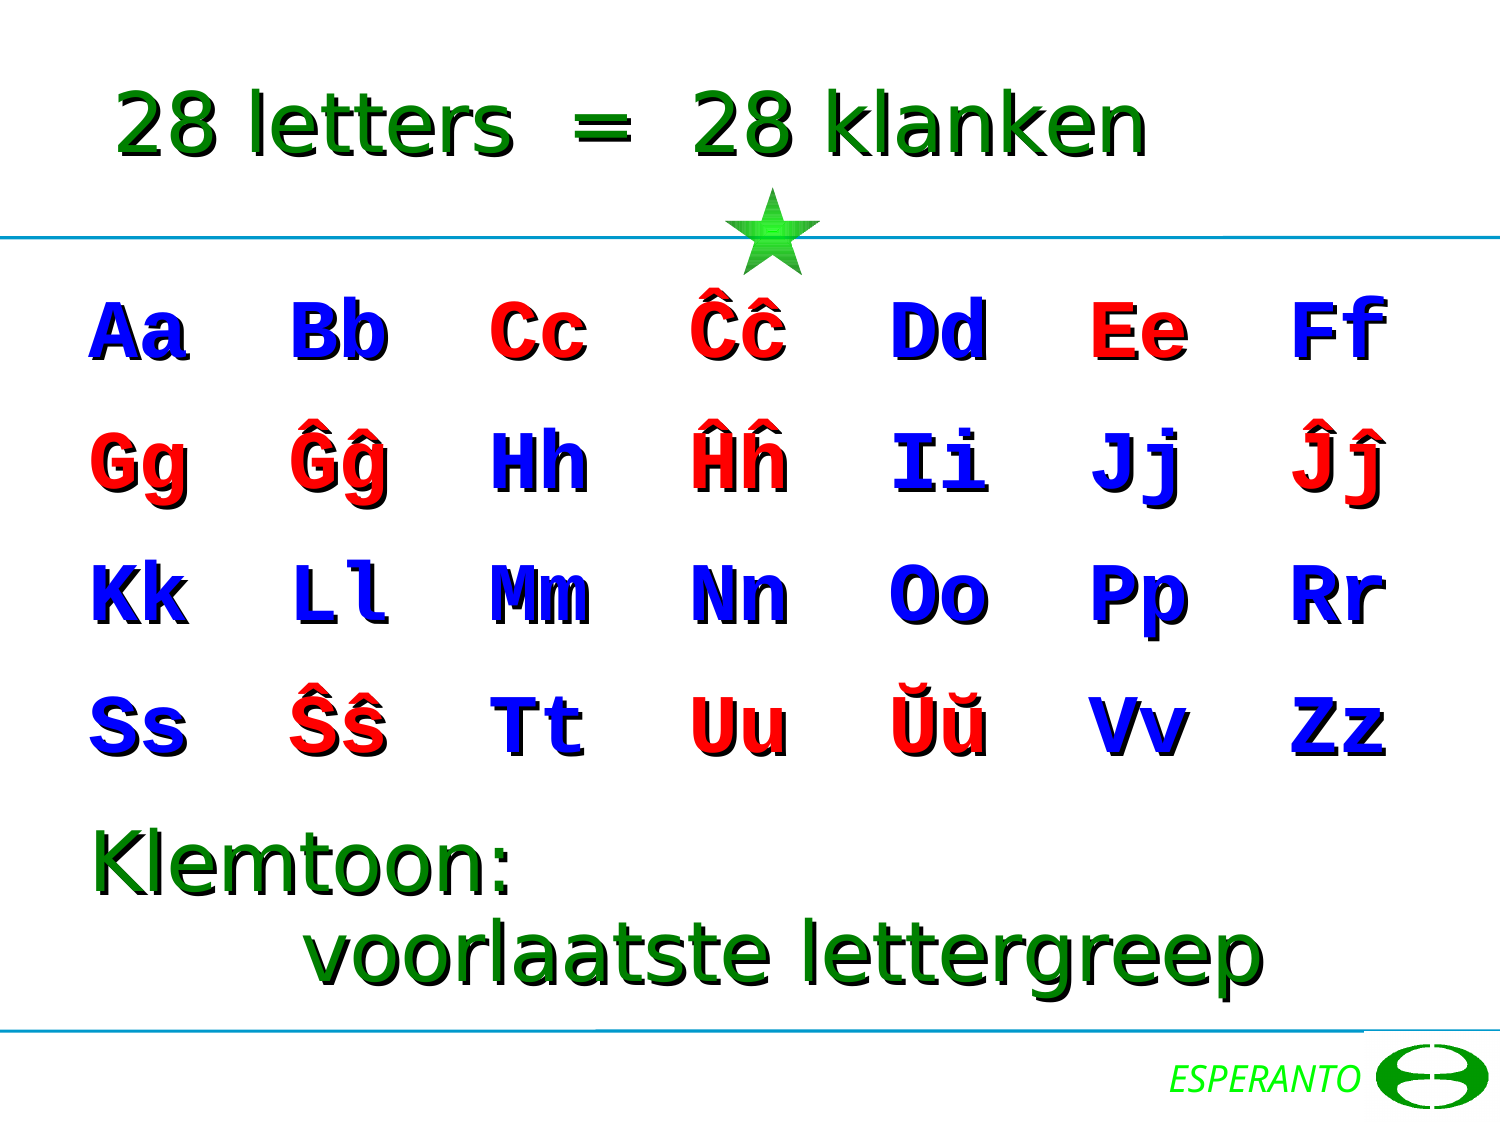

# 28 letters = 28 klanken
Aa Bb Cc Ĉĉ Dd Ee Ff
Gg Ĝĝ Hh Ĥĥ Ii Jj Ĵĵ
Kk Ll Mm Nn Oo Pp Rr
Ss Ŝŝ Tt Uu Ŭŭ Vv Zz
Klemtoon:
 voorlaatste lettergreep